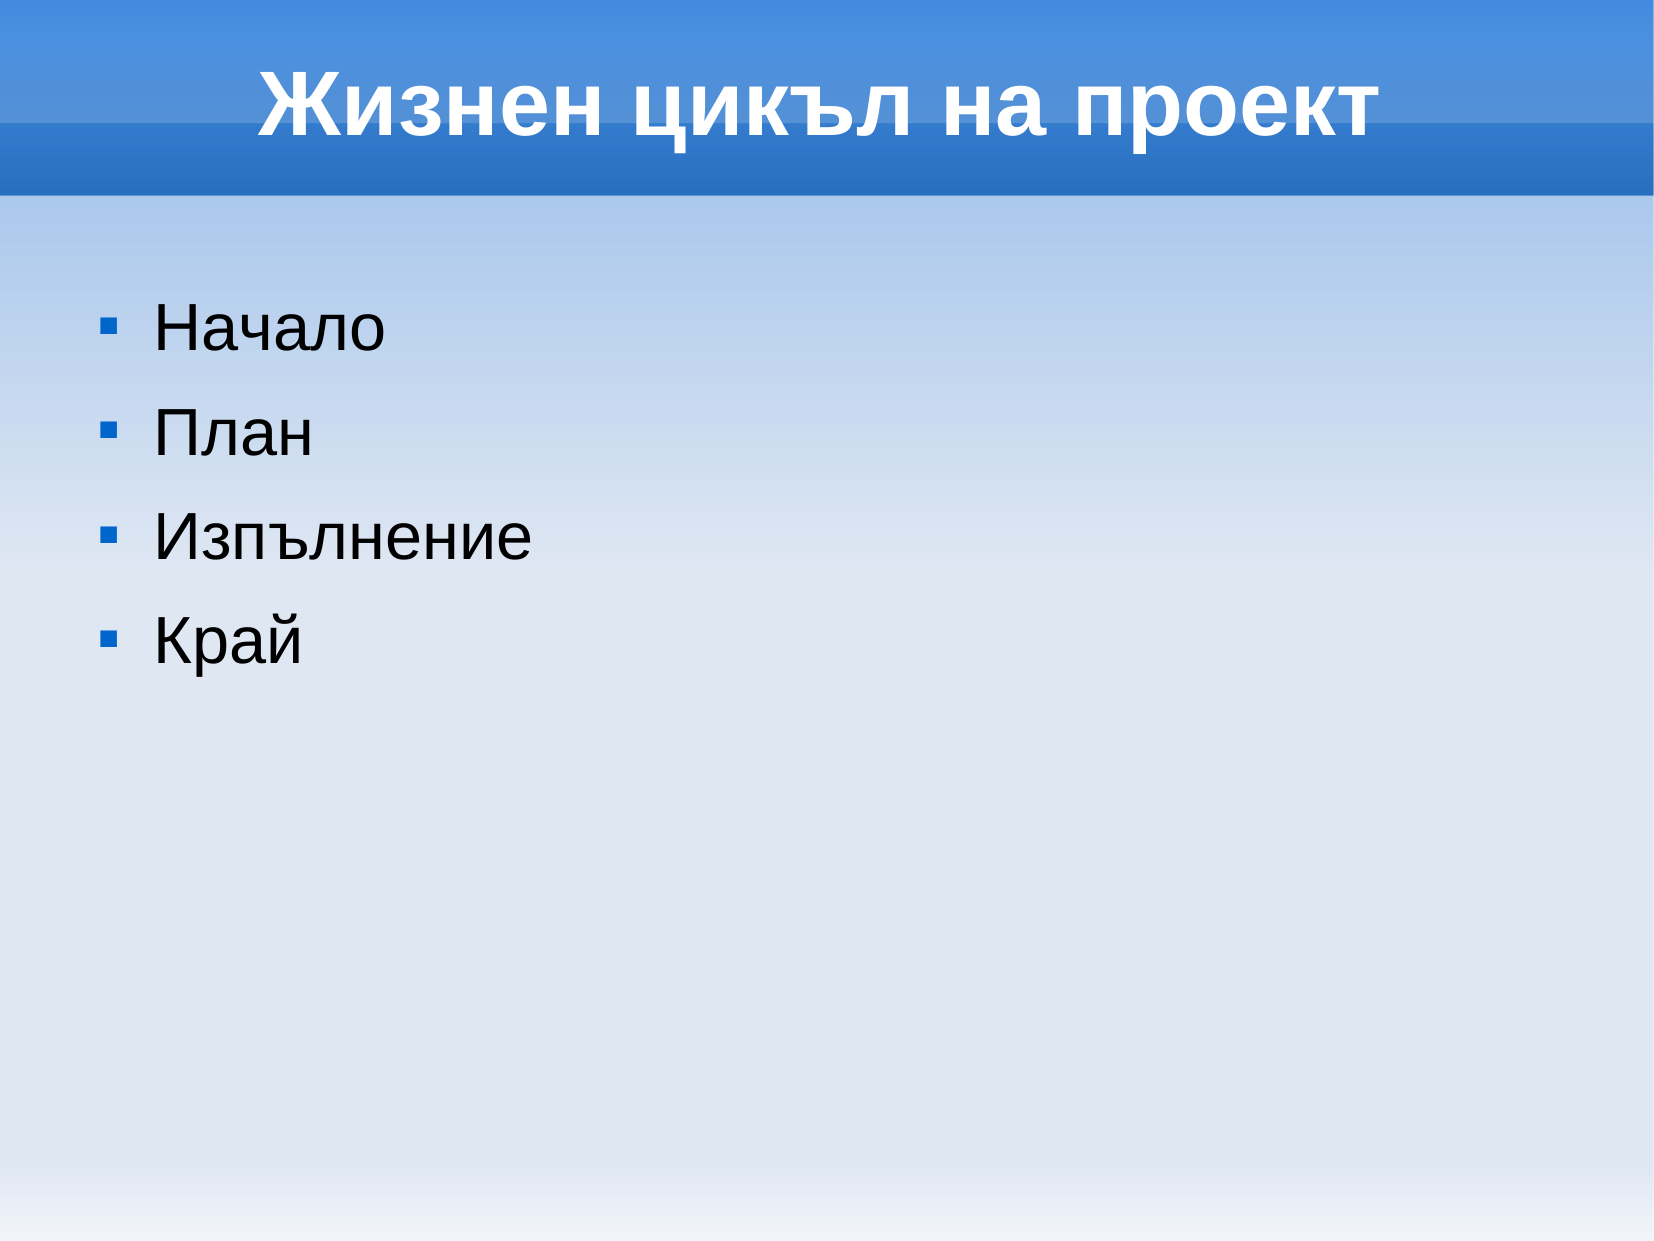

# Жизнен цикъл на проект
Начало
План
Изпълнение
Край